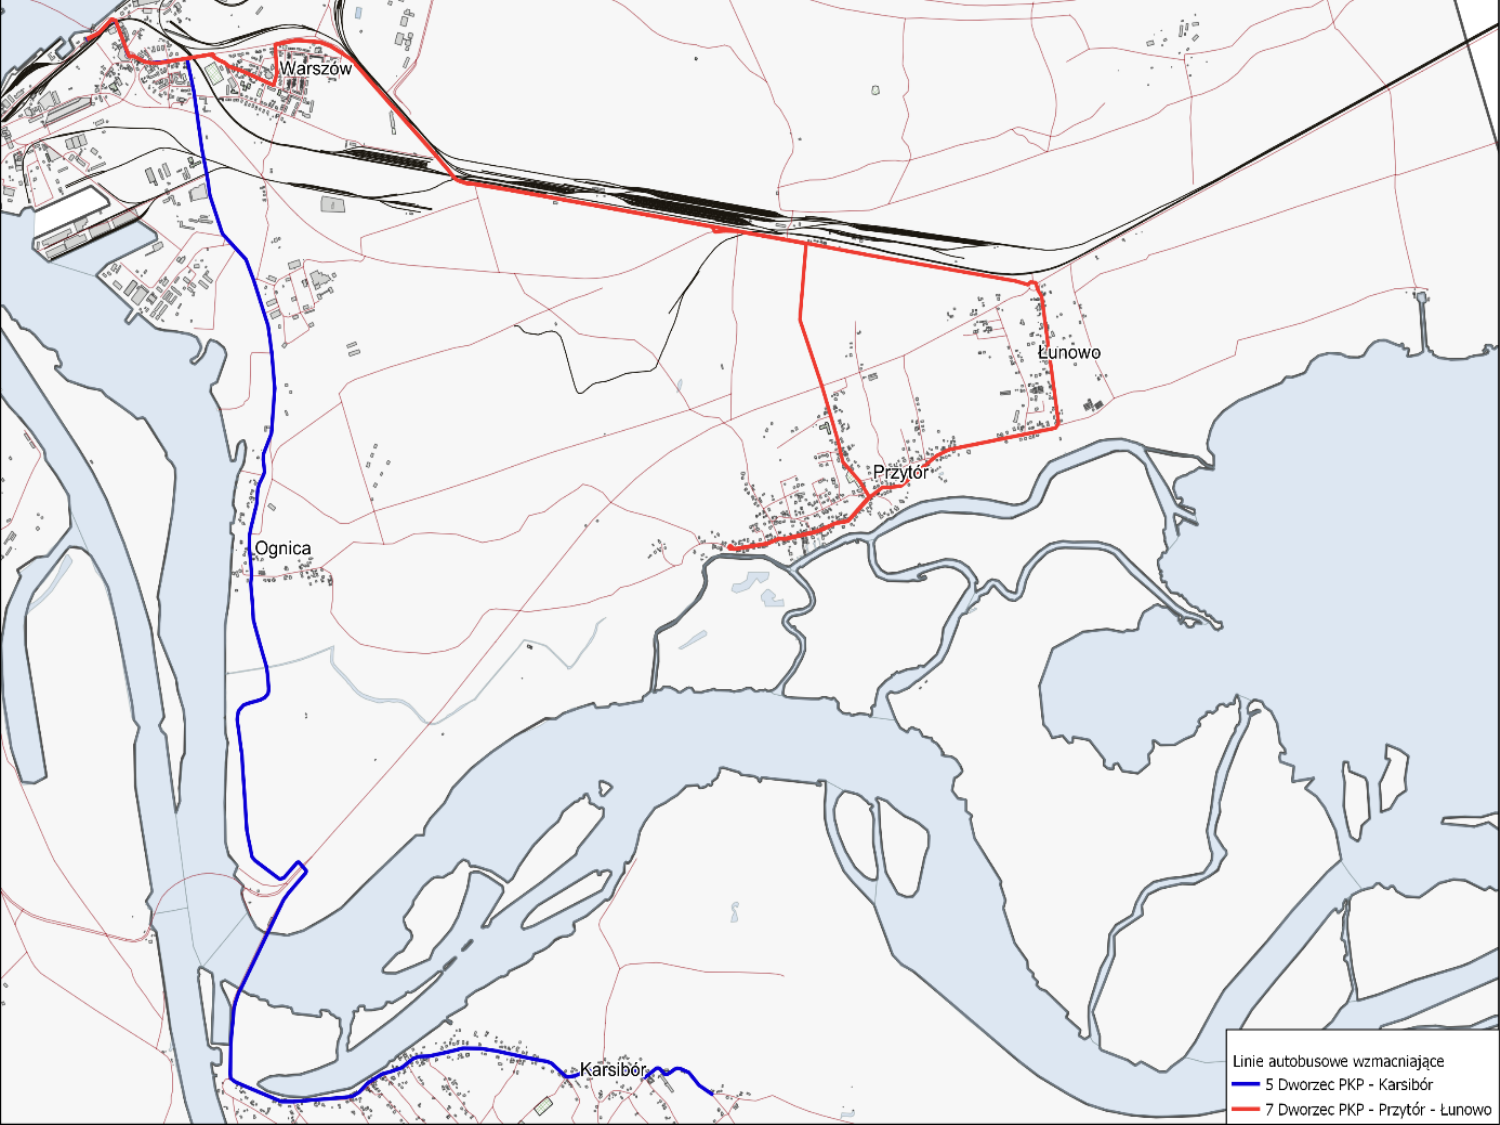

Transport zbiorowy
Główne cele:
Utworzenie stanowisk odstawczych dla komunikacji regionalnej na wyspie Uznam
Zwiększenie częstotliwości popularnych linii
Obsługa linii autobusowych w Dzielnicy Nadmorskiej taborem o napędzie ekologicznym
Kontynuacja obecnych trendów związanych z poszerzaniem oferty w mieście
Wprowadzenie śluz autobusowych w sieci drogowej miasta
Utworzenie nowego przystanku autobusowego „Piastowska” na ul. Konstytucji 3 Maja przy skrzyżowaniu ul. Piastowskiej i Konstytucji 3 Maja
Opis rozwiązań dla transportu będącego atrakcją turystyczną
Funkcjonowanie transportu zbiorowego na wypadek zamknięcia tunelu